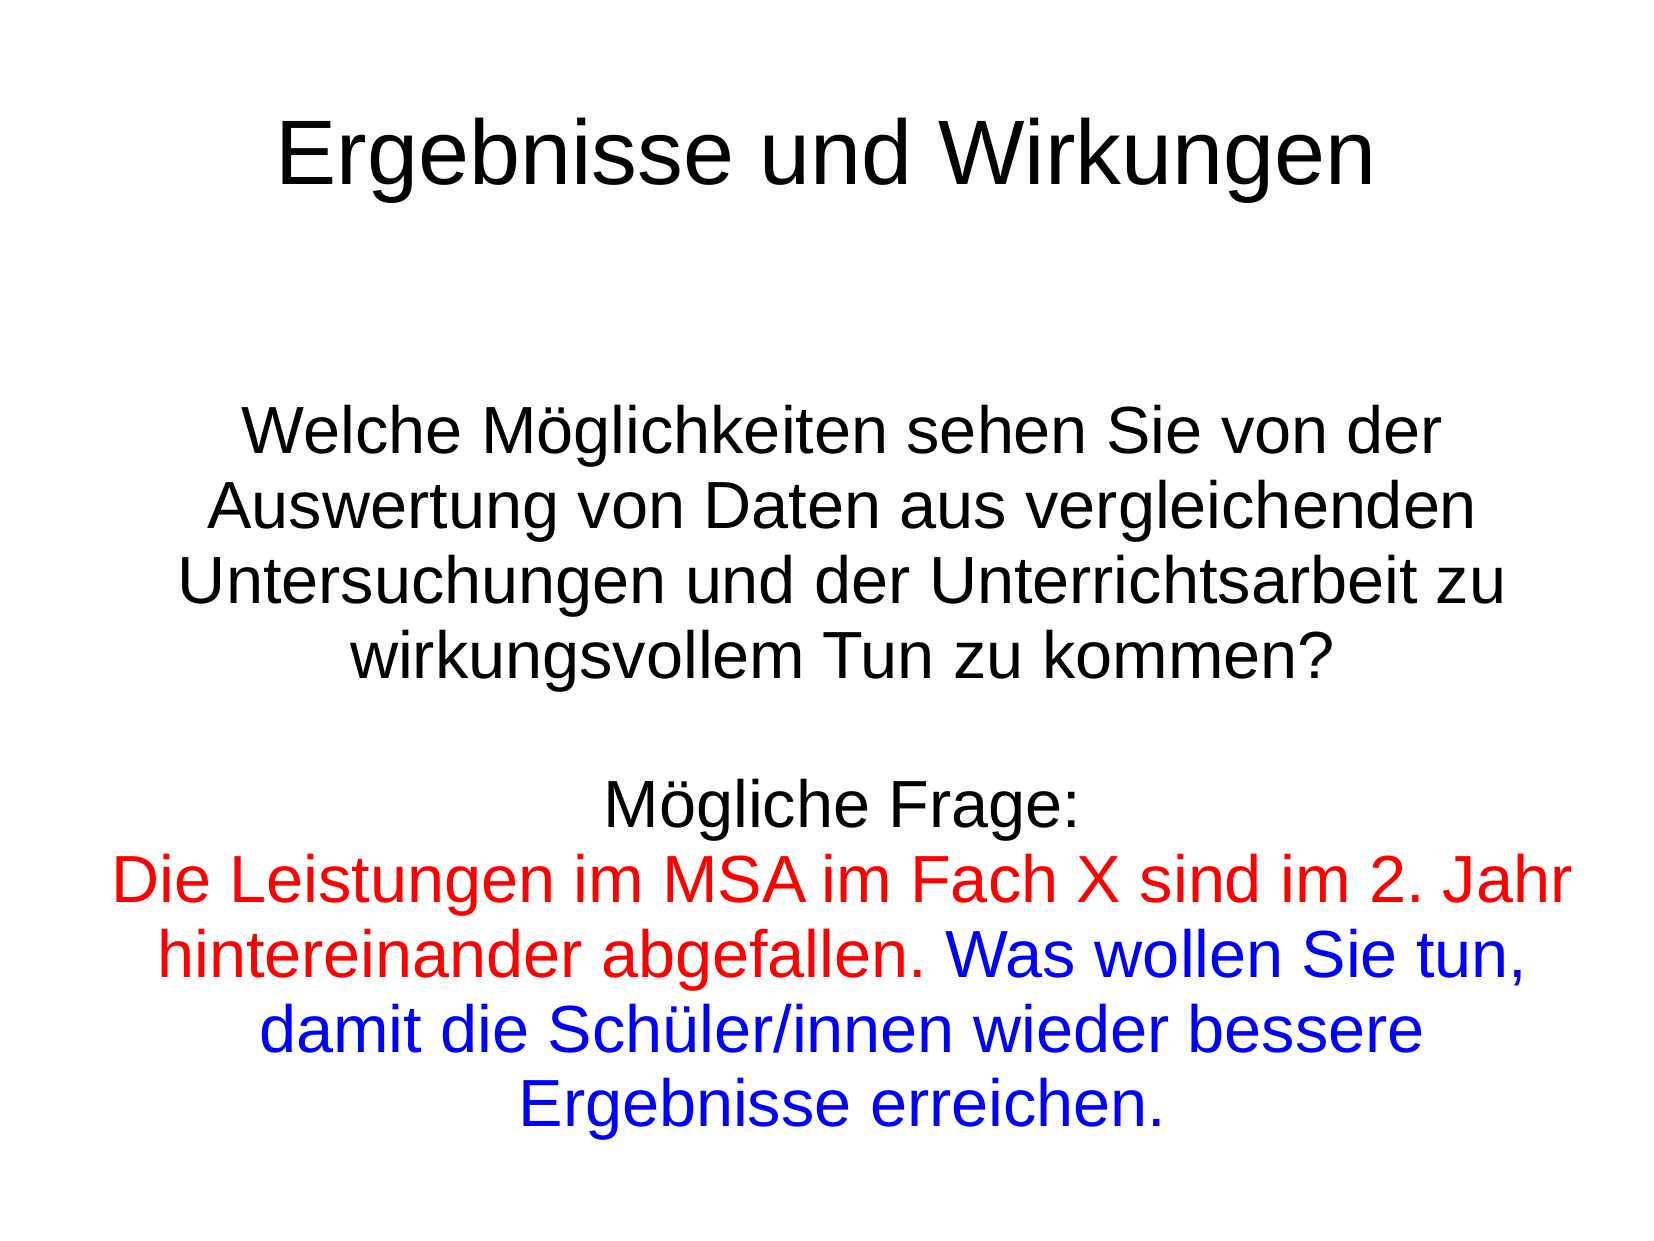

# Ergebnisse und Wirkungen
Welche Möglichkeiten sehen Sie von der Auswertung von Daten aus vergleichenden Untersuchungen und der Unterrichtsarbeit zu wirkungsvollem Tun zu kommen?
Mögliche Frage:
Die Leistungen im MSA im Fach X sind im 2. Jahr hintereinander abgefallen. Was wollen Sie tun, damit die Schüler/innen wieder bessere Ergebnisse erreichen.